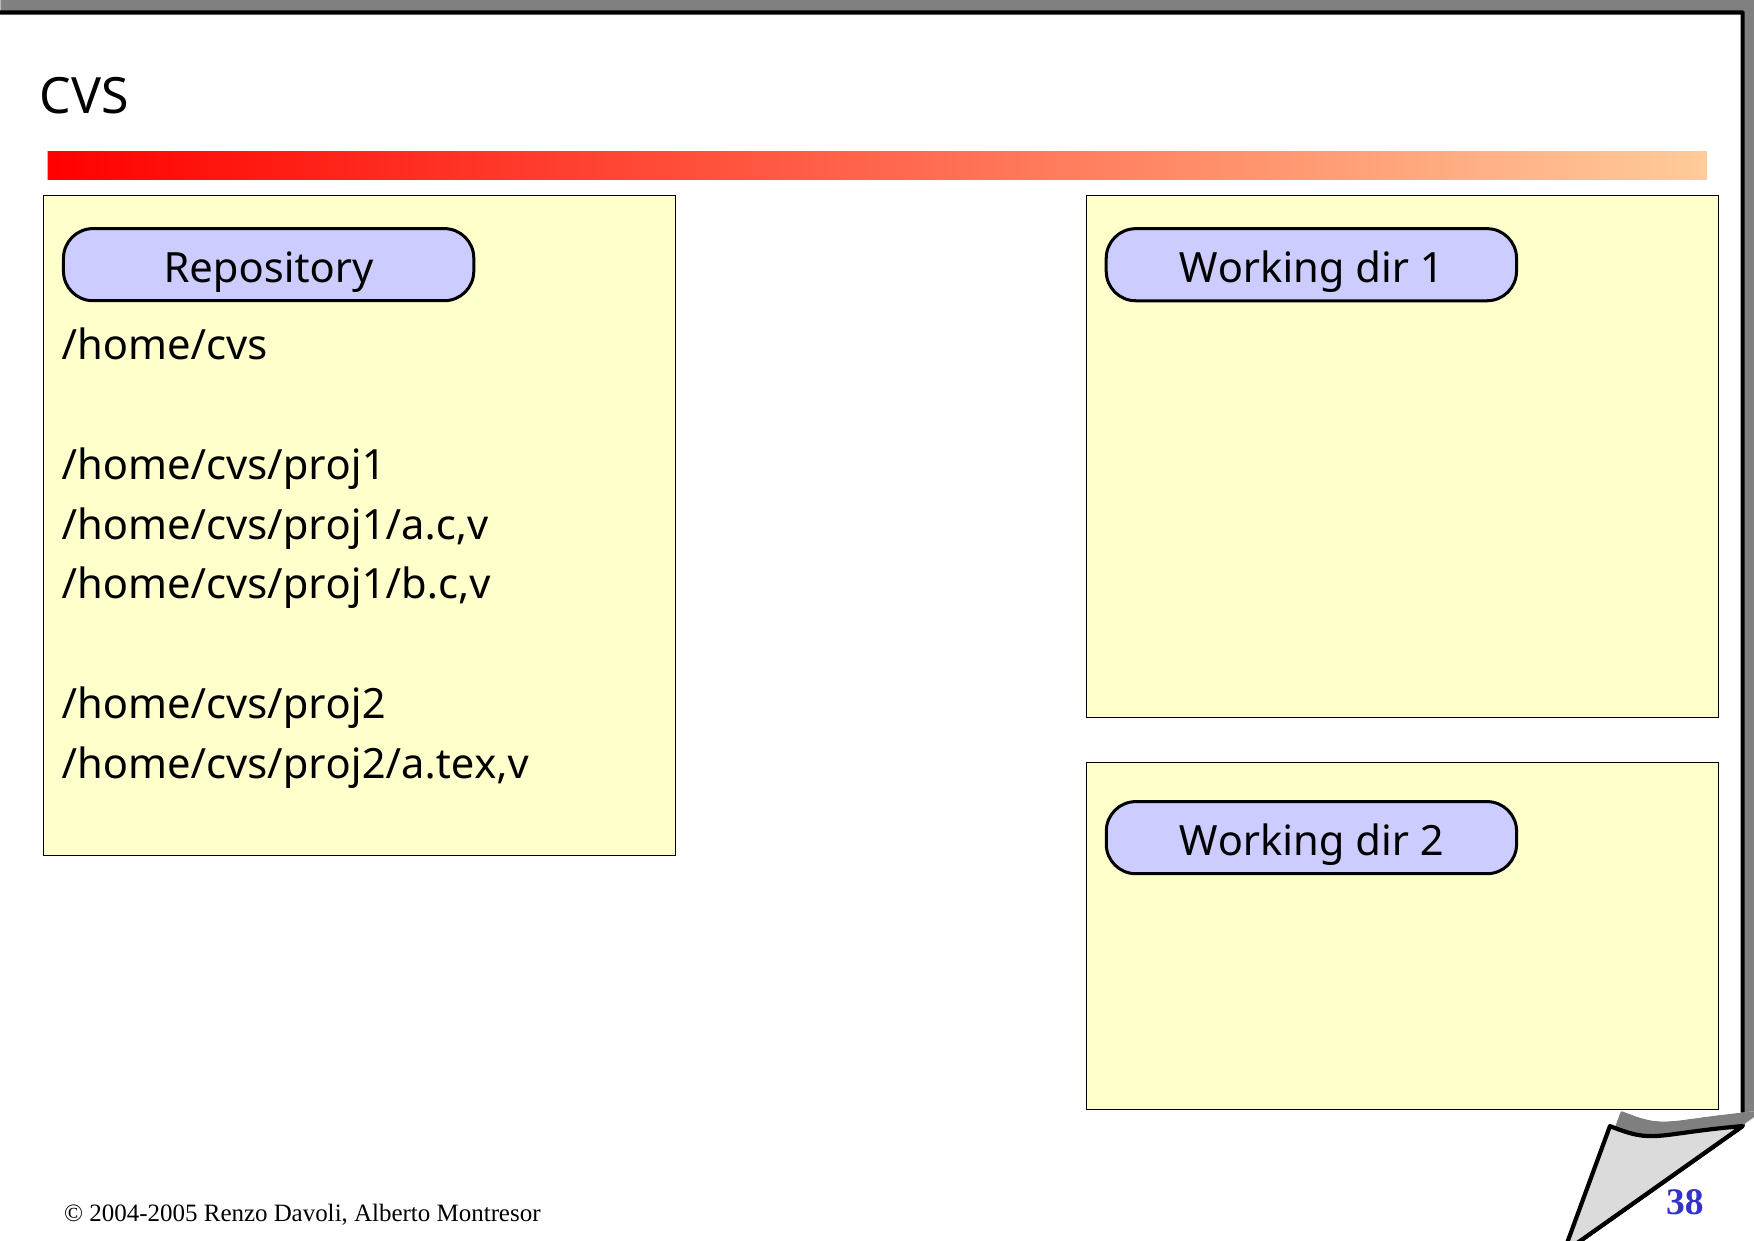

# CVS
Repository
Working dir 1
/home/cvs
/home/cvs/proj1
/home/cvs/proj1/a.c,v
/home/cvs/proj1/b.c,v
/home/cvs/proj2
/home/cvs/proj2/a.tex,v
Working dir 2